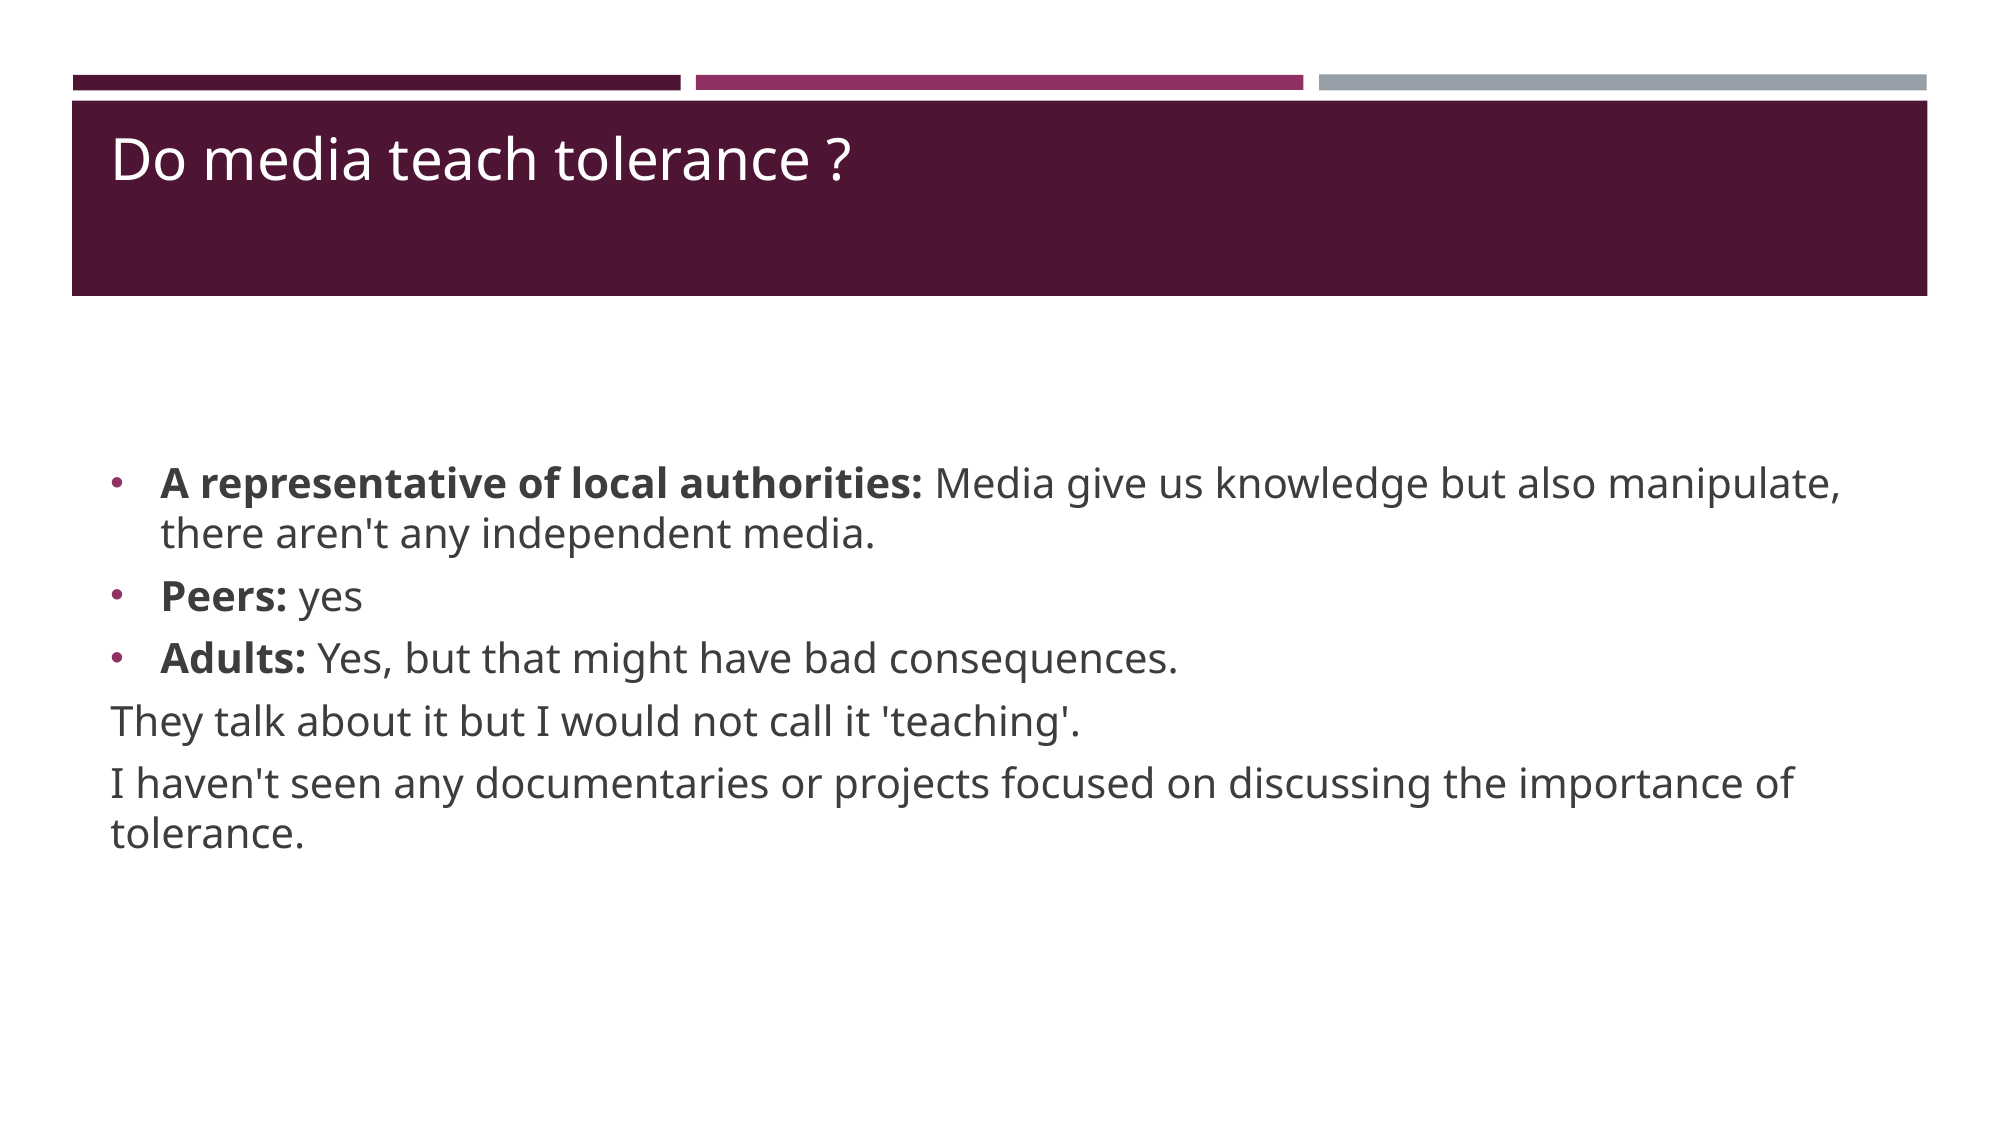

# Do media teach tolerance ?
A representative of local authorities: Media give us knowledge but also manipulate, there aren't any independent media.
Peers: yes
Adults: Yes, but that might have bad consequences.
They talk about it but I would not call it 'teaching'.
I haven't seen any documentaries or projects focused on discussing the importance of tolerance.